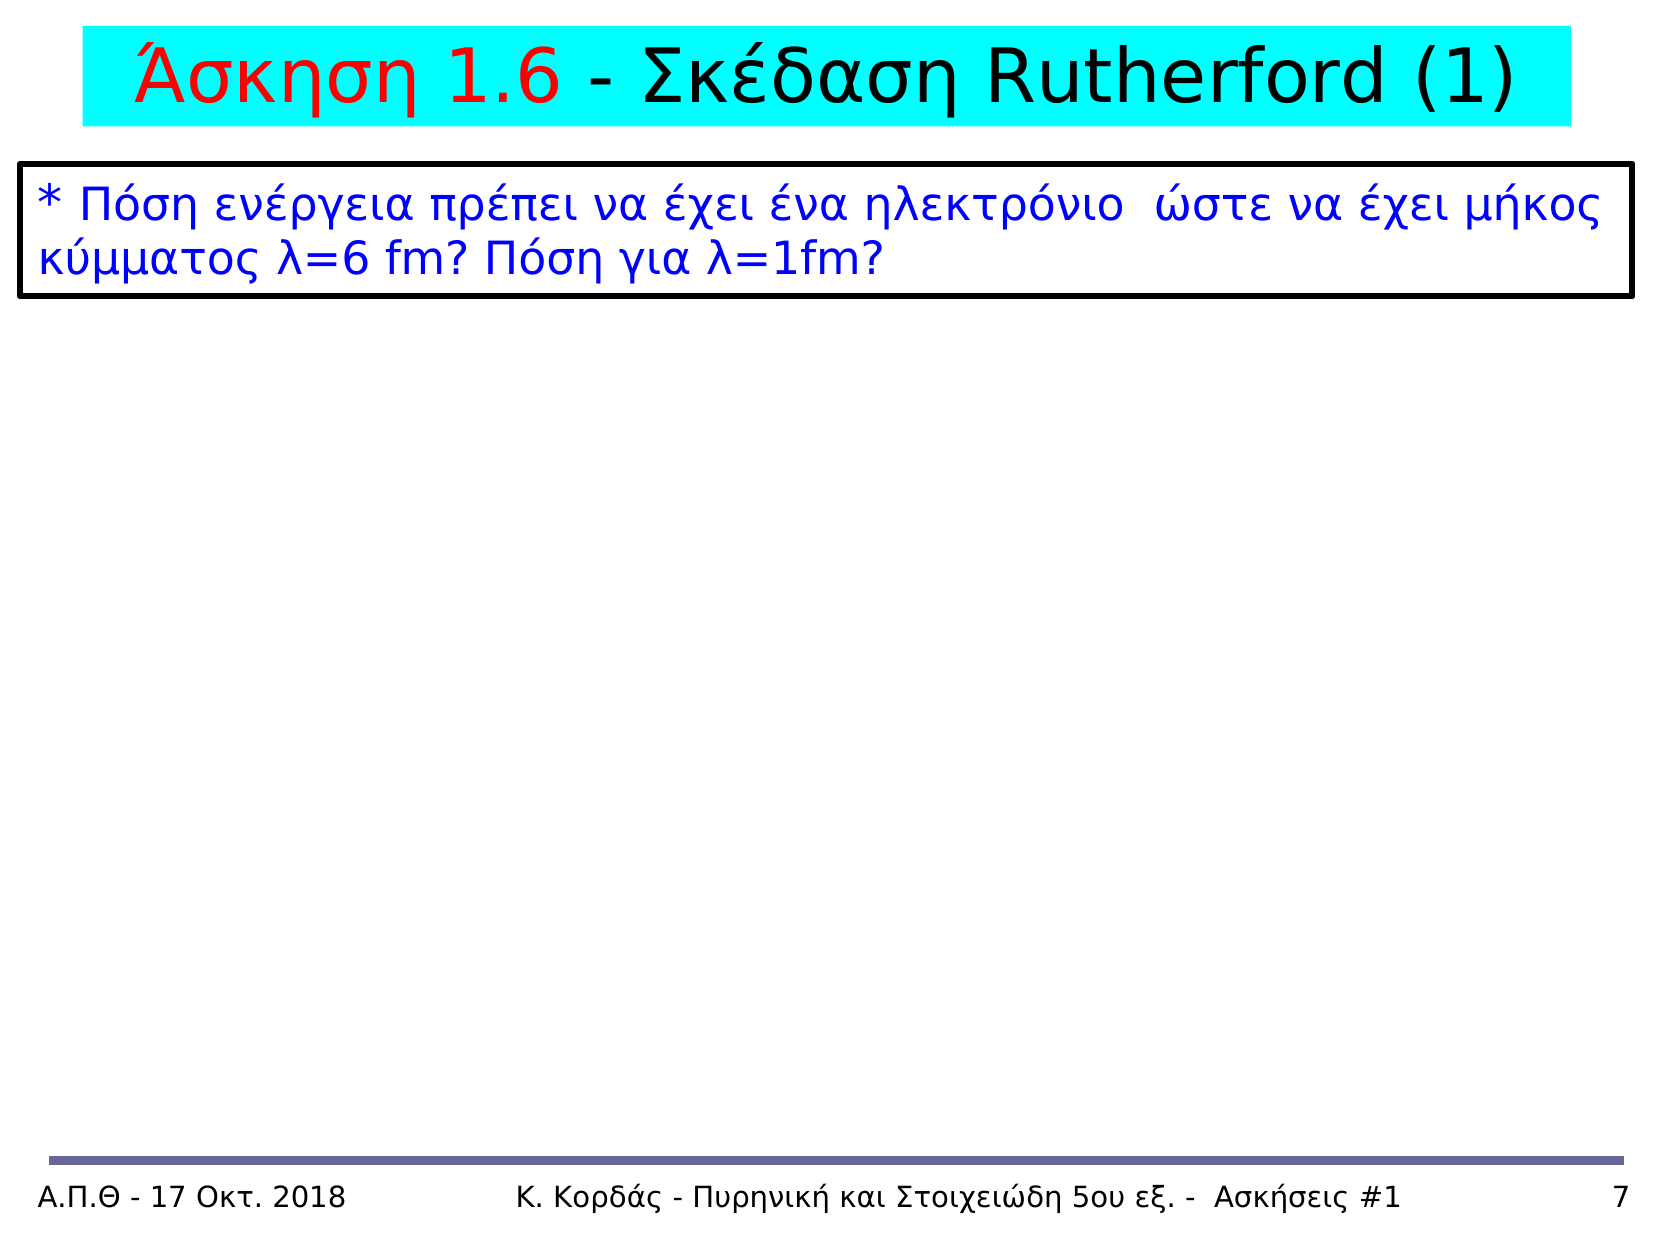

# Άσκηση 1.6 - Σκέδαση Rutherford (1)
* Πόση ενέργεια πρέπει να έχει ένα ηλεκτρόνιο ώστε να έχει μήκος κύμματος λ=6 fm? Πόση για λ=1fm?
Α.Π.Θ - 17 Οκτ. 2018
Κ. Κορδάς - Πυρηνική και Στοιχειώδη 5ου εξ. - Ασκήσεις #1
7